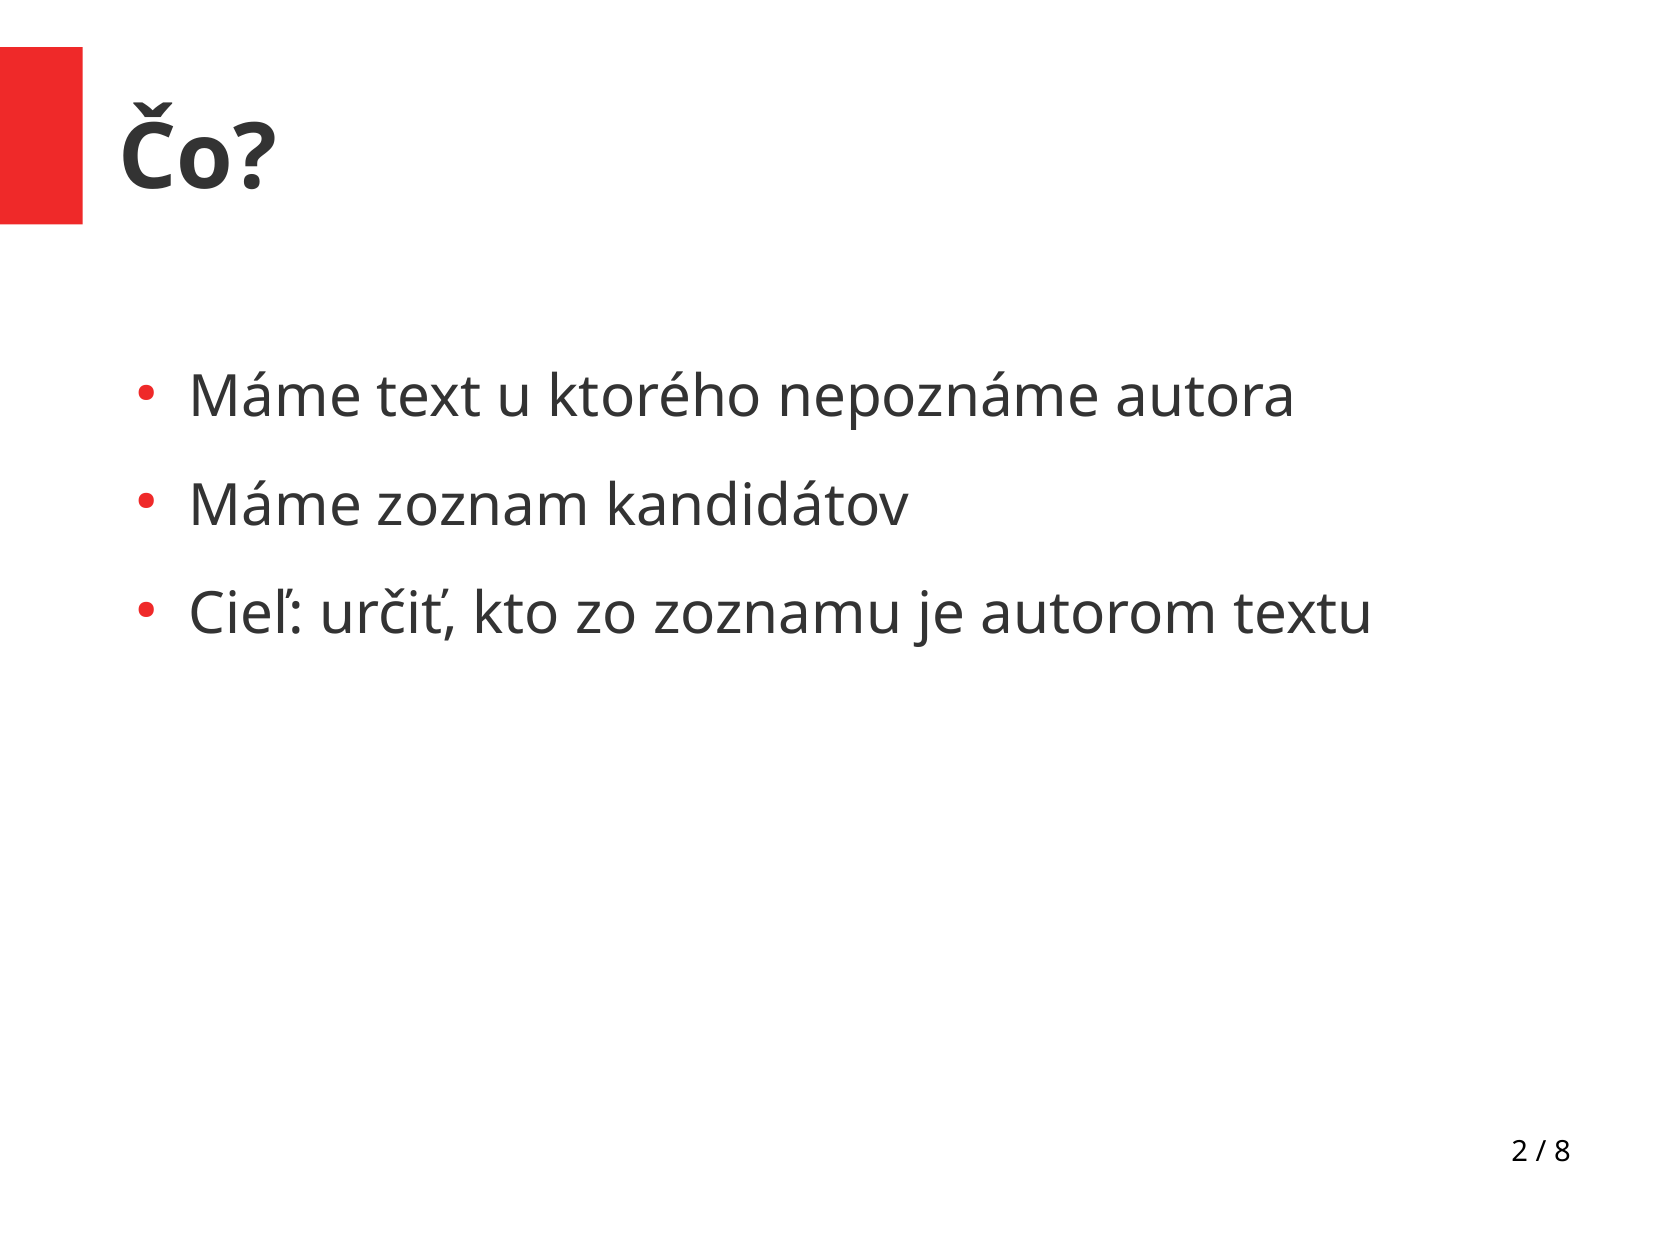

# Čo?
Máme text u ktorého nepoznáme autora
Máme zoznam kandidátov
Cieľ: určiť, kto zo zoznamu je autorom textu
2